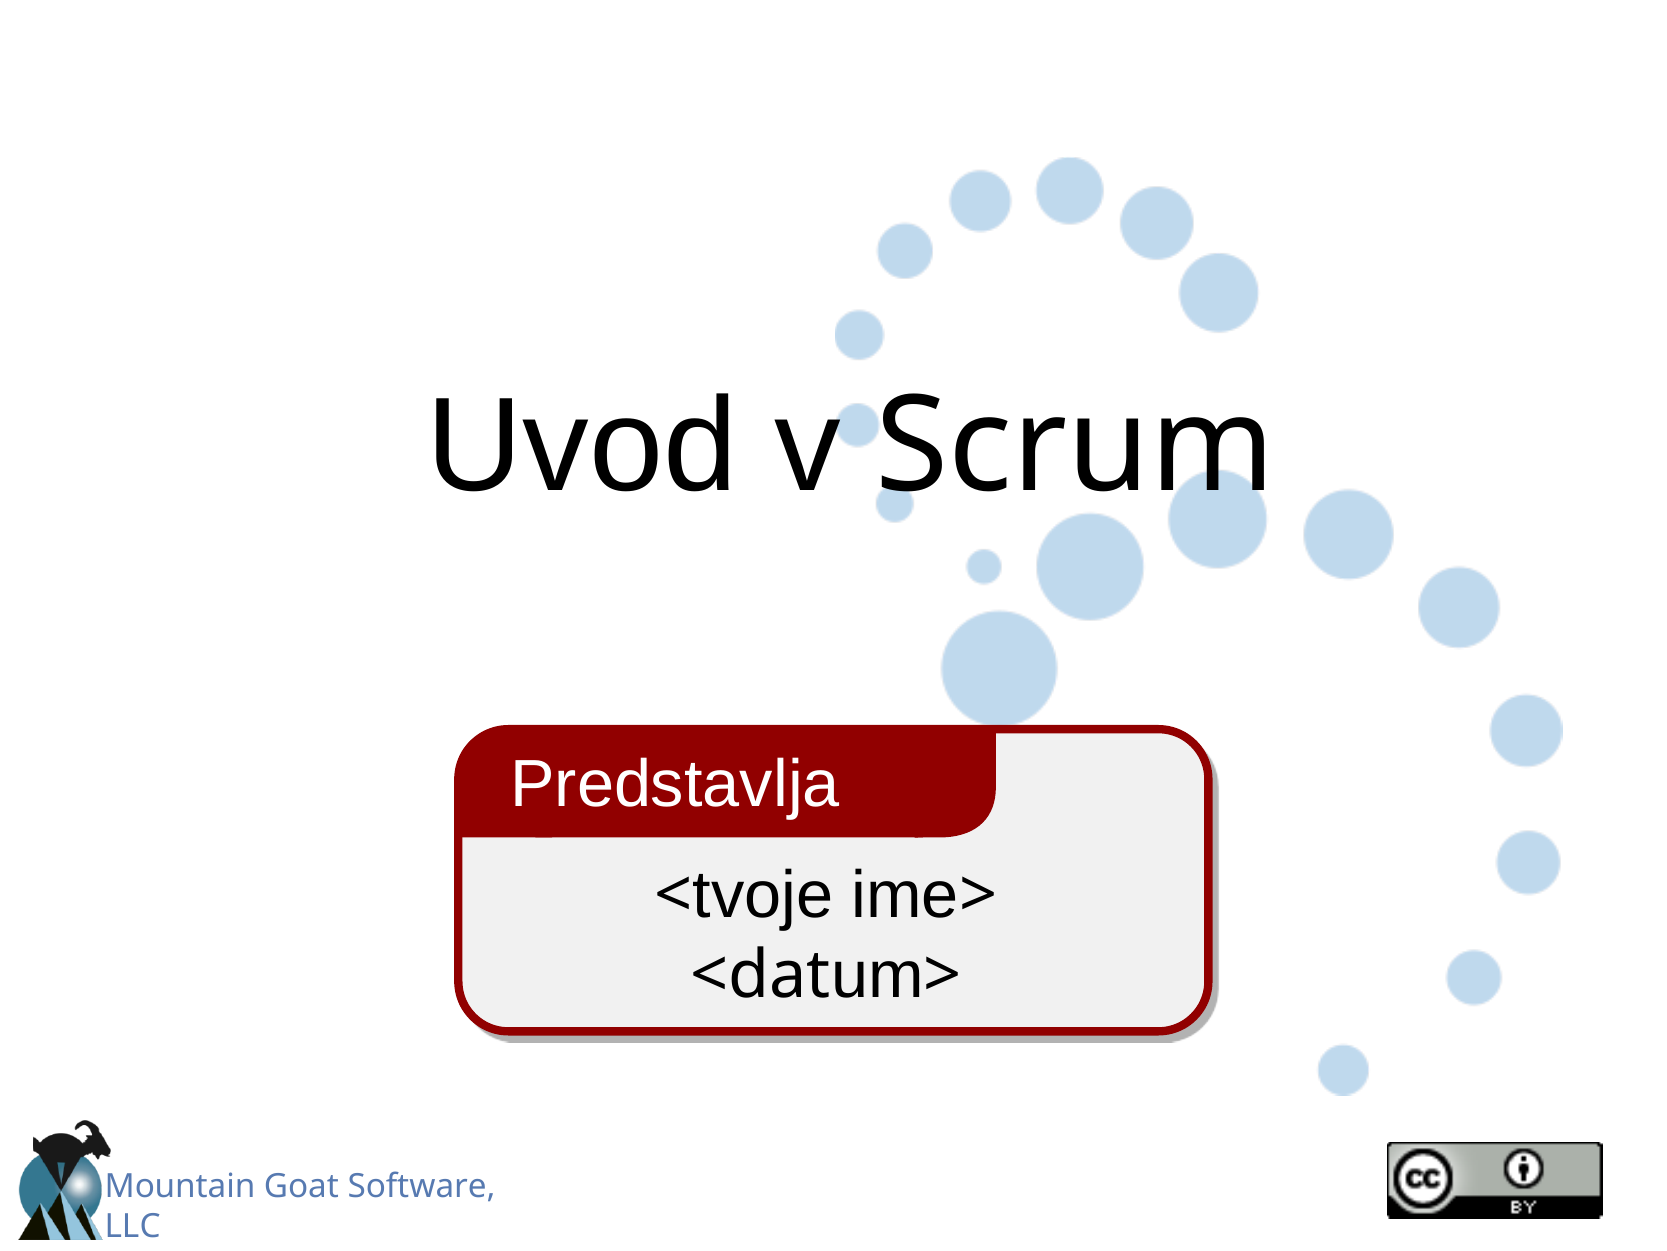

Uvod v Scrum
Predstavlja
<tvoje ime>
<datum>